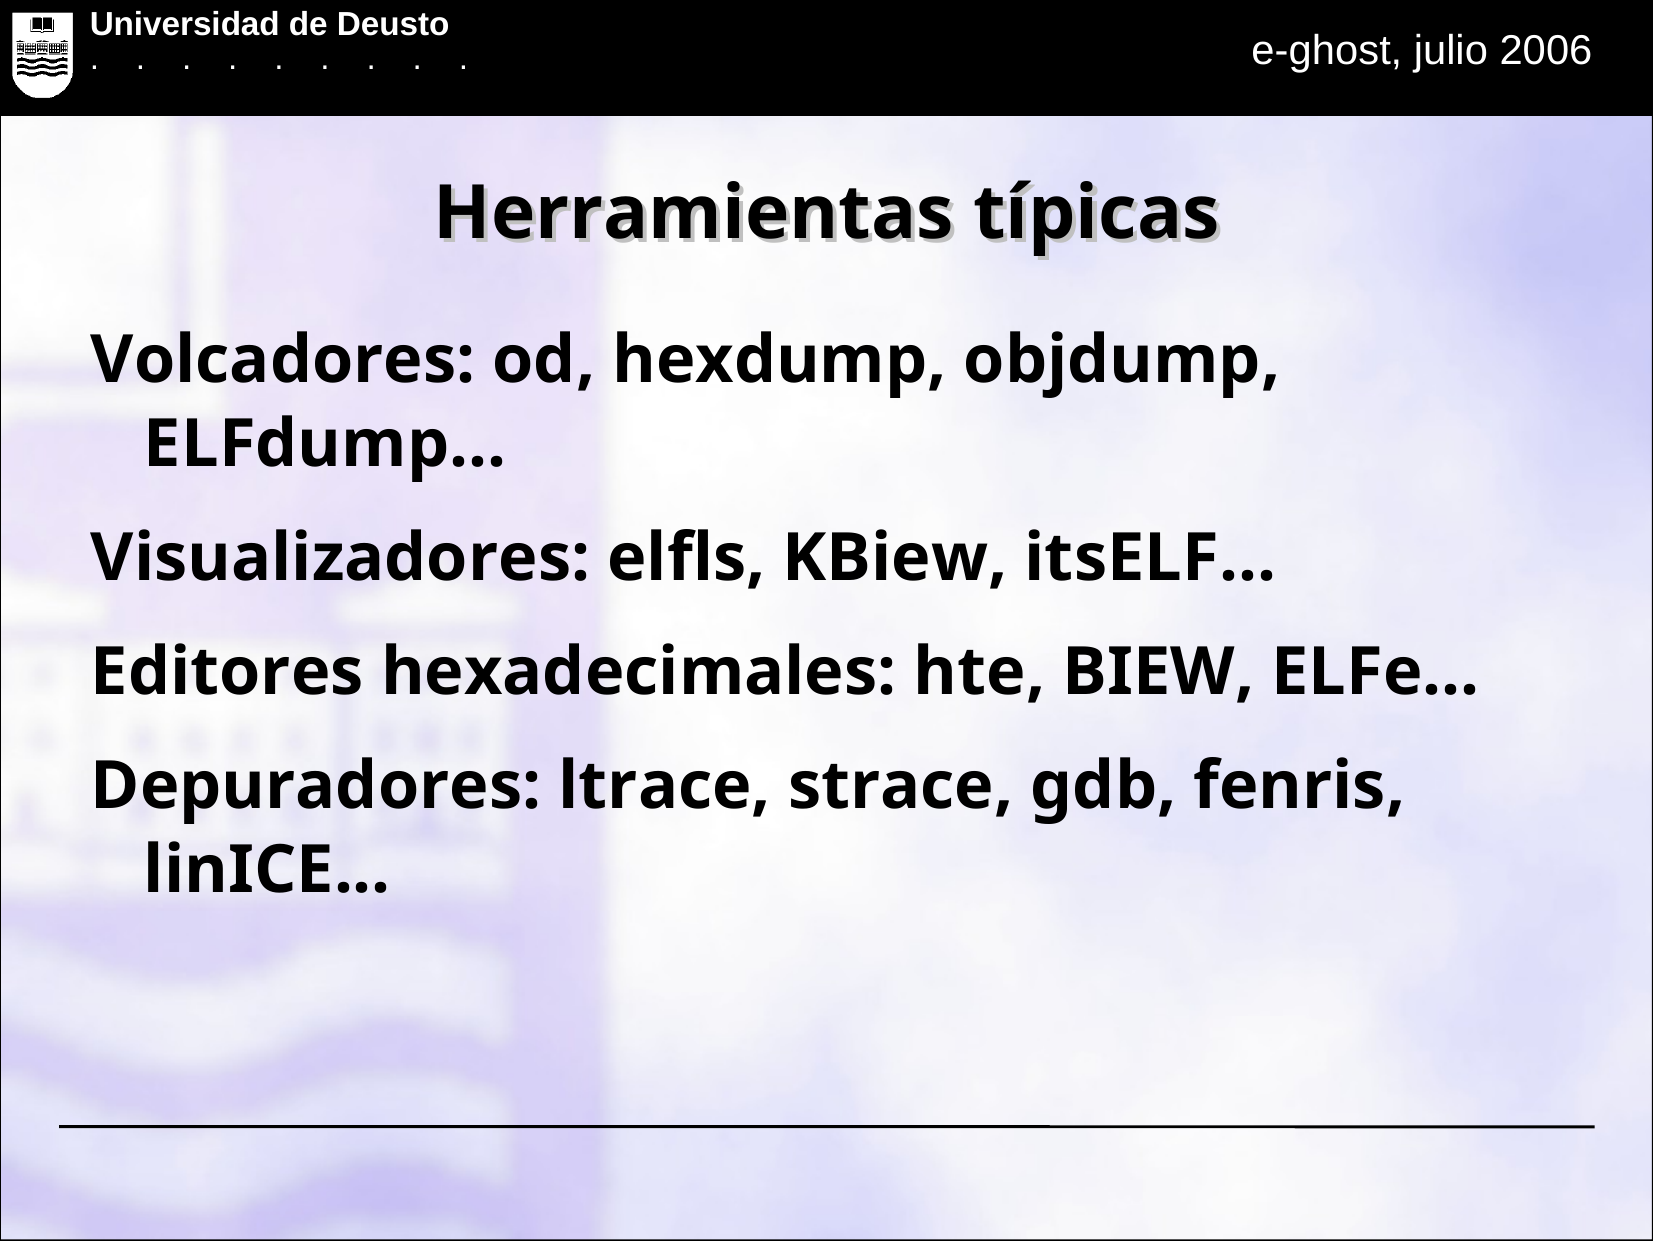

# Herramientas típicas
Volcadores: od, hexdump, objdump, ELFdump...
Visualizadores: elfls, KBiew, itsELF...
Editores hexadecimales: hte, BIEW, ELFe...
Depuradores: ltrace, strace, gdb, fenris, linICE...